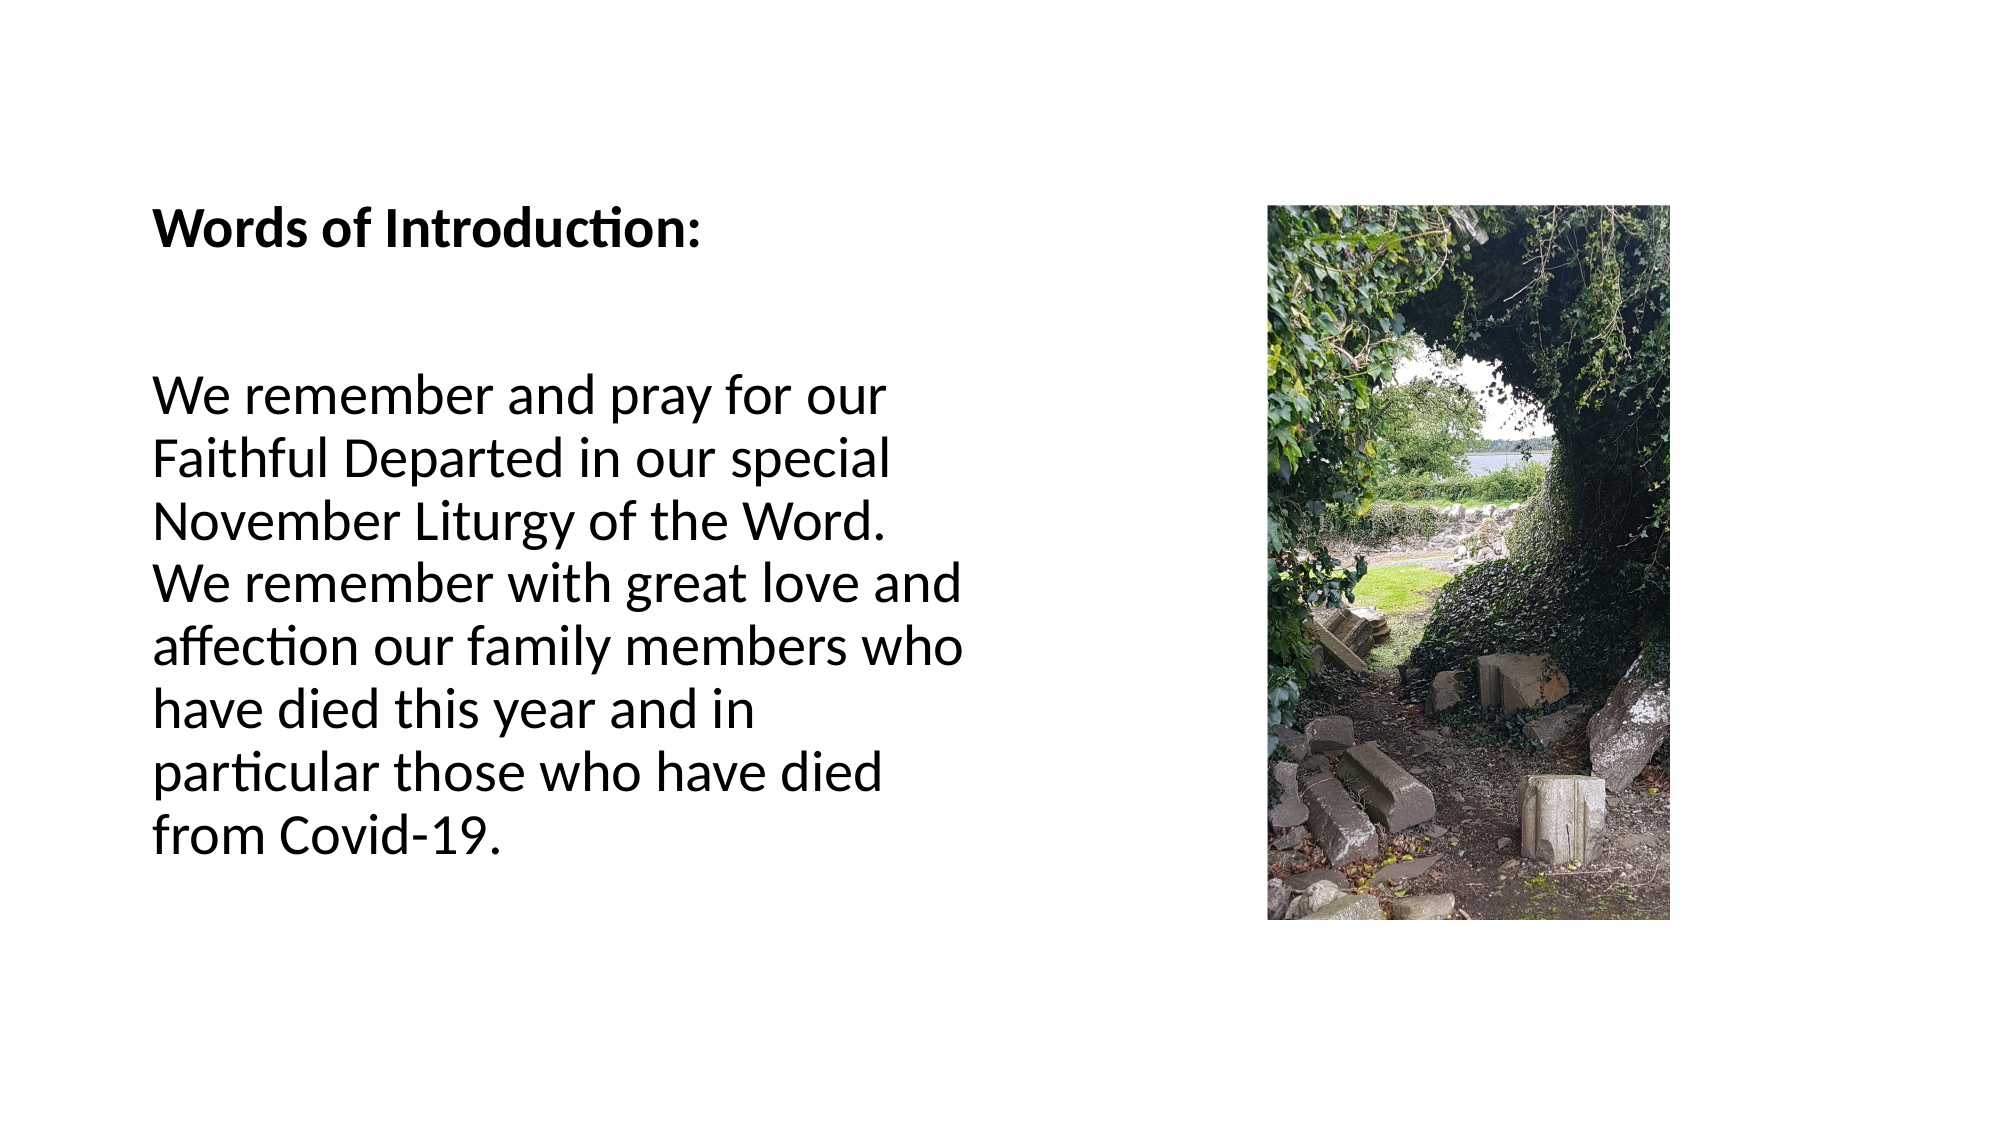

# Words of Introduction:
We remember and pray for our Faithful Departed in our special November Liturgy of the Word. We remember with great love and affection our family members who have died this year and in particular those who have died from Covid-19.